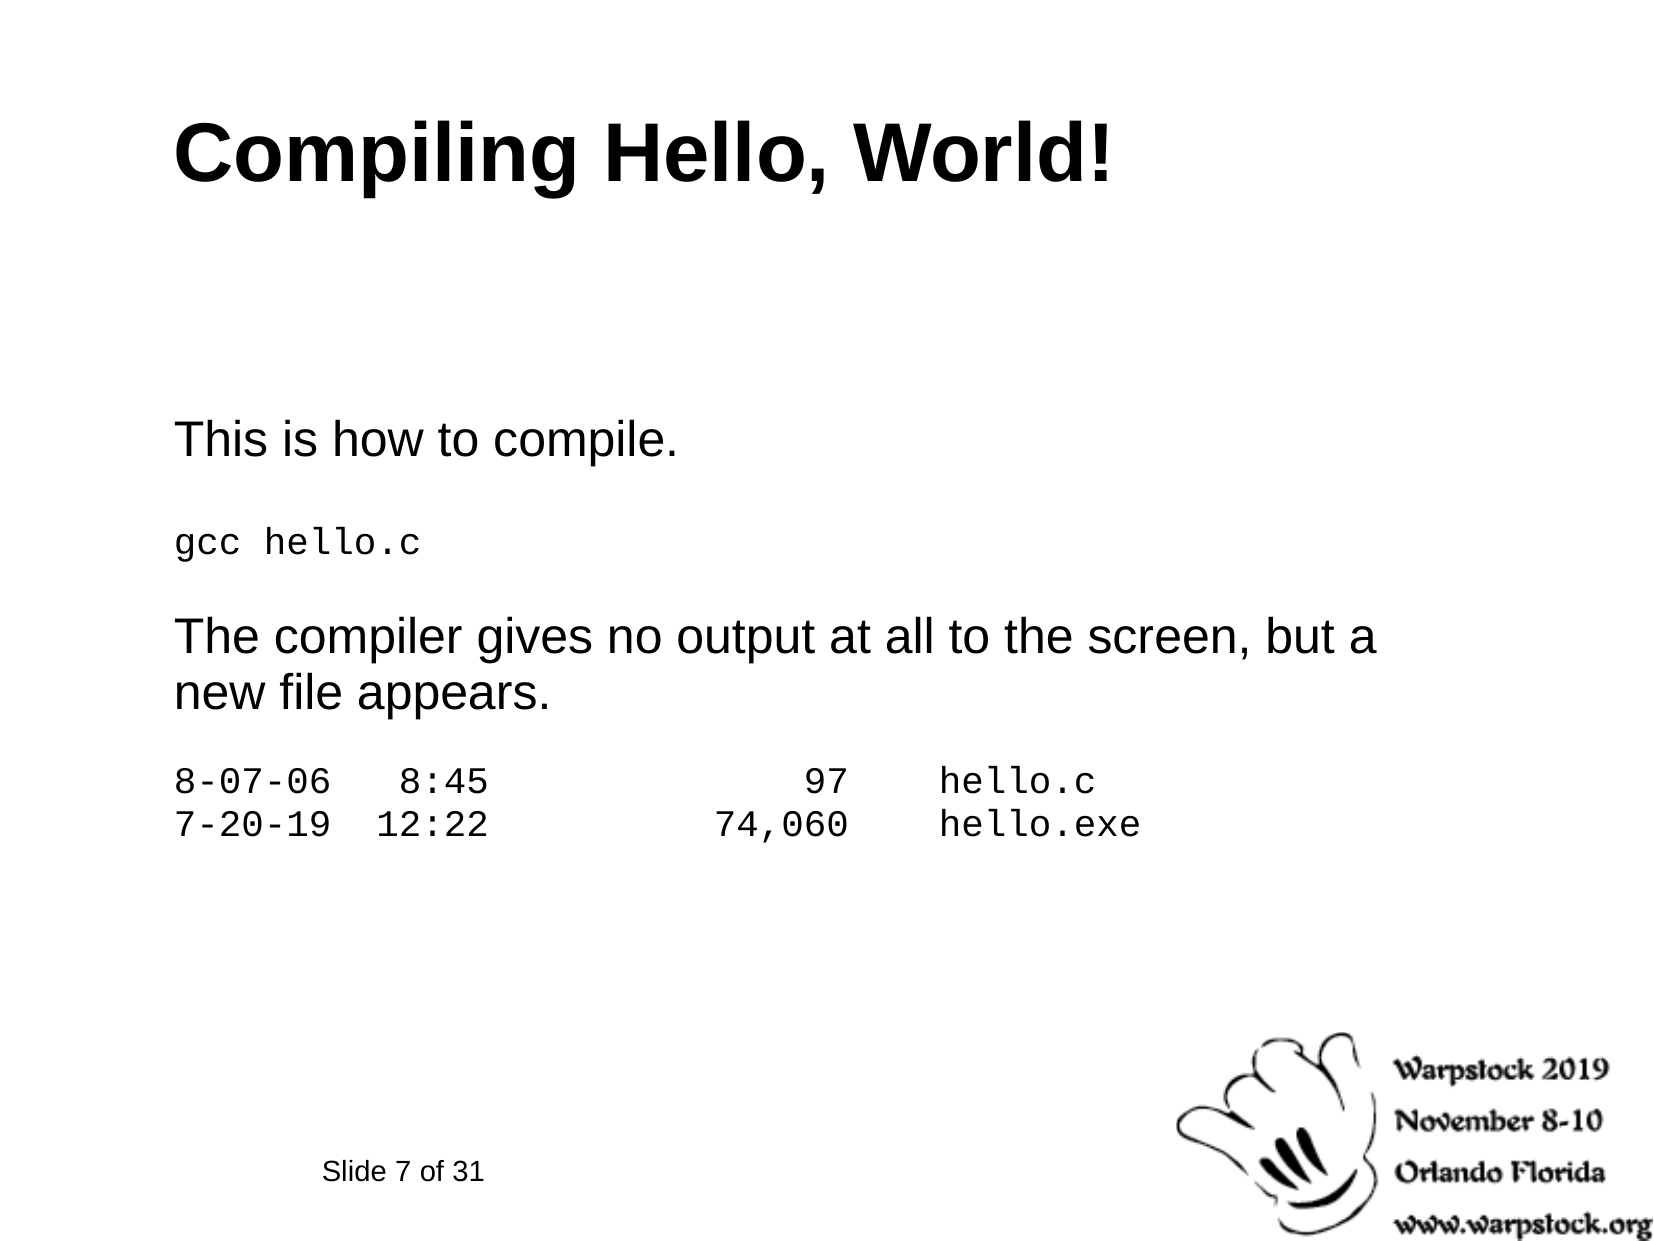

# Compiling Hello, World!
This is how to compile.
gcc hello.c
The compiler gives no output at all to the screen, but a new file appears.
8-07-06 8:45 97 hello.c
7-20-19 12:22 74,060 hello.exe